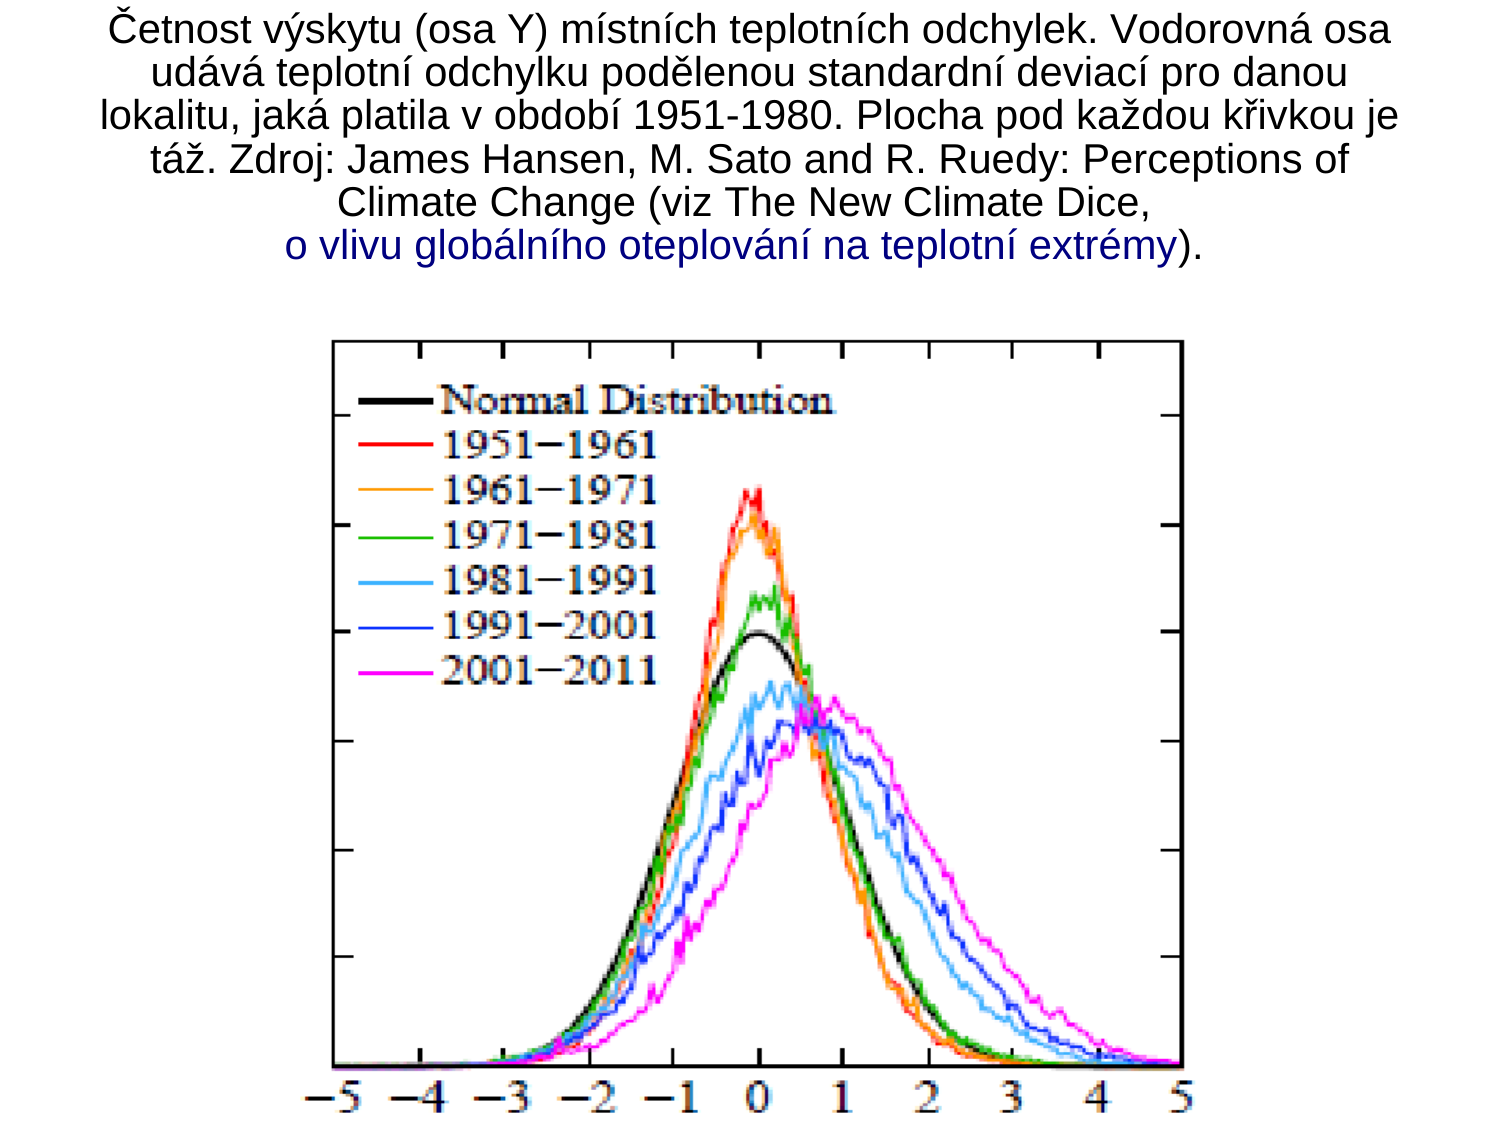

# Četnost výskytu (osa Y) místních teplotních odchylek. Vodorovná osa udává teplotní odchylku podělenou standardní deviací pro danou lokalitu, jaká platila v období 1951-1980. Plocha pod každou křivkou je táž. Zdroj: James Hansen, M. Sato and R. Ruedy: Perceptions of Climate Change (viz The New Climate Dice, o vlivu globálního oteplování na teplotní extrémy).